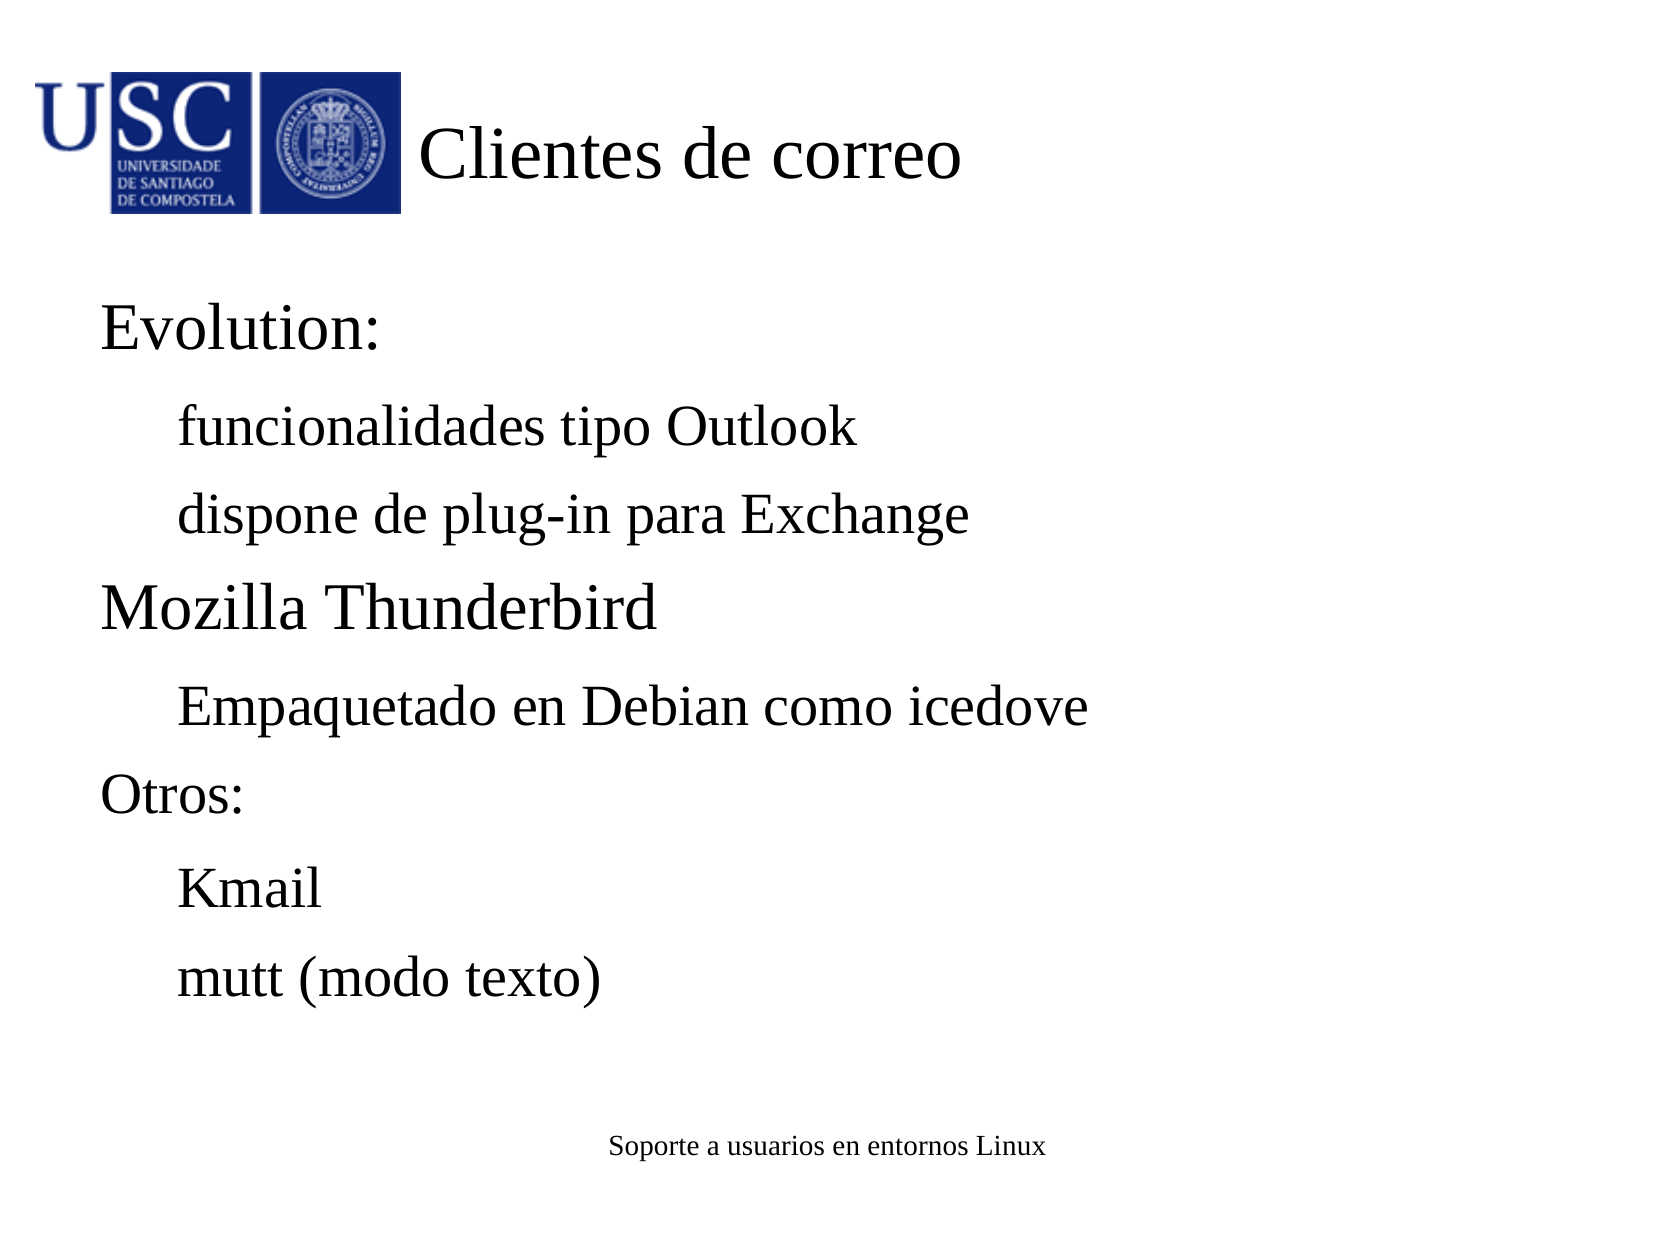

# Clientes de correo
Evolution:
funcionalidades tipo Outlook
dispone de plug-in para Exchange
Mozilla Thunderbird
Empaquetado en Debian como icedove
Otros:
Kmail
mutt (modo texto)